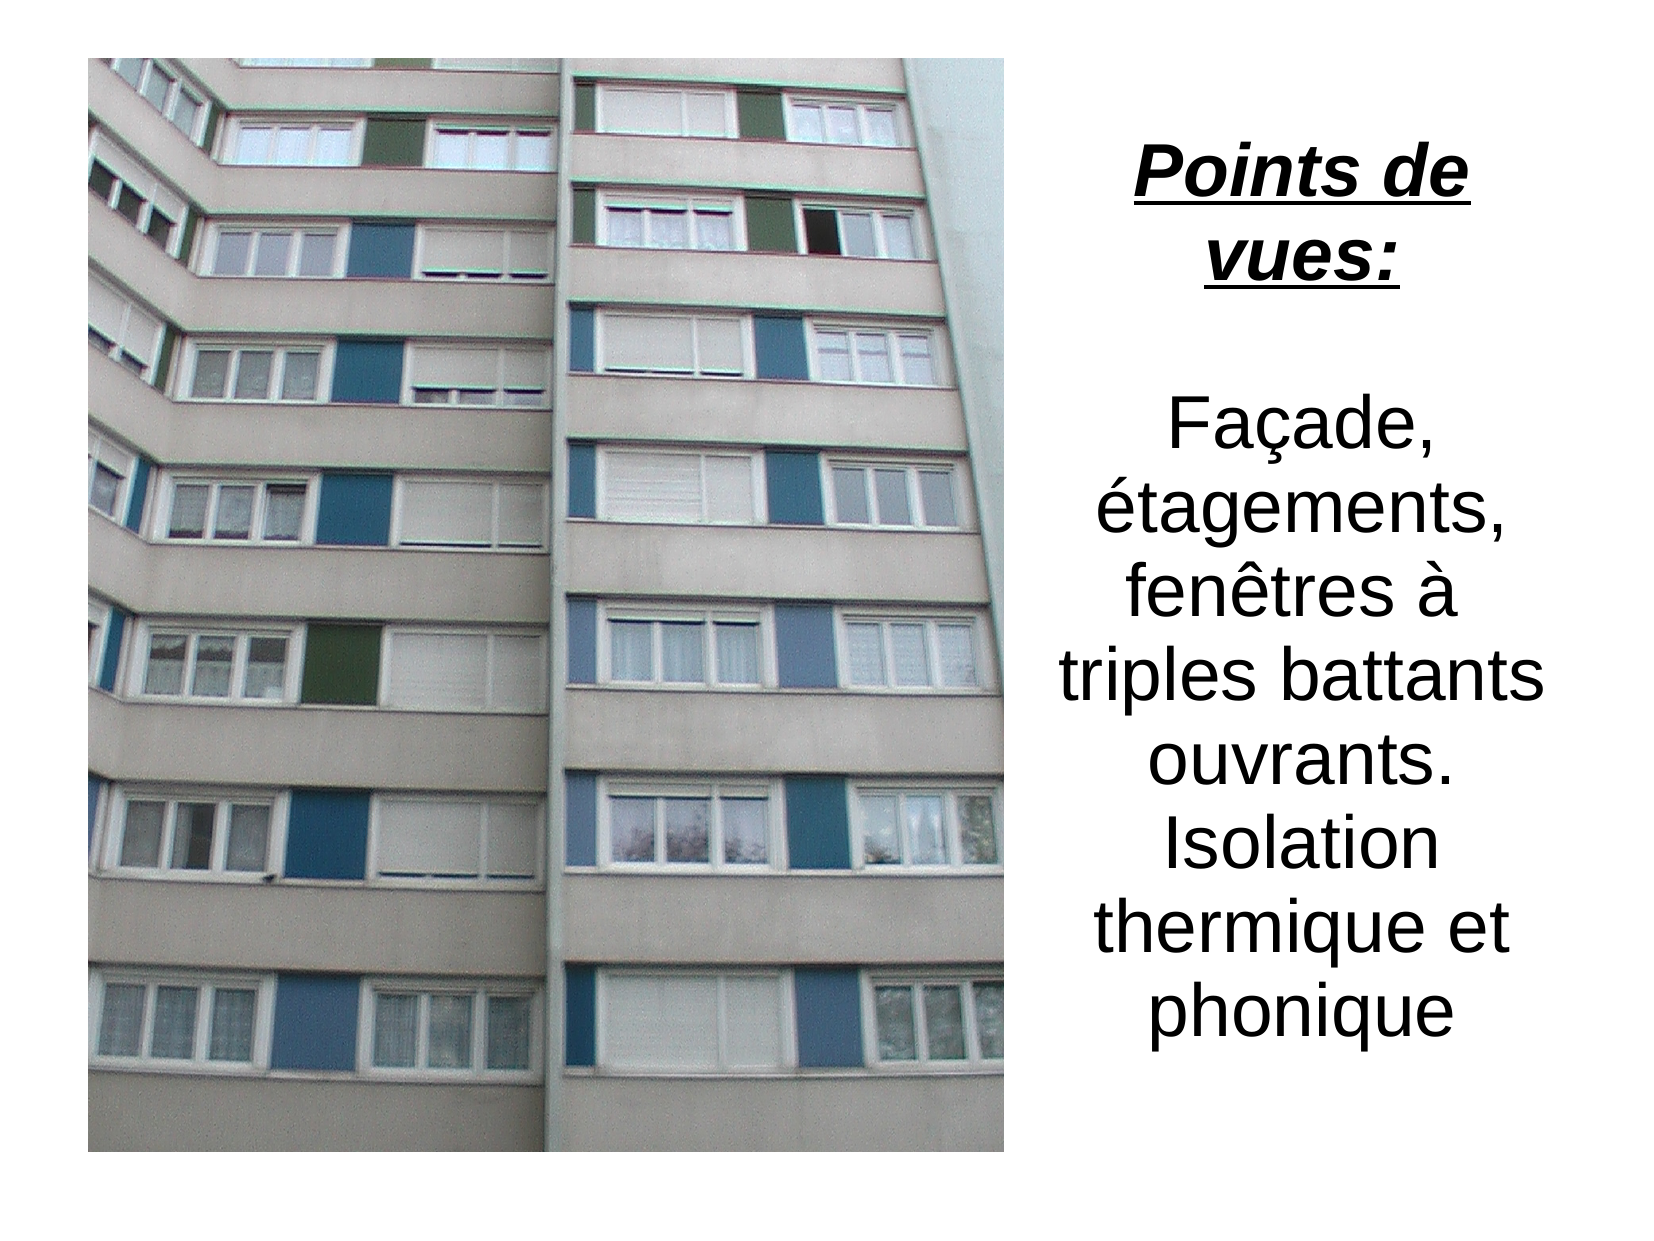

# Points de vues: Façade, étagements, fenêtres à triples battants ouvrants. Isolation thermique et phonique